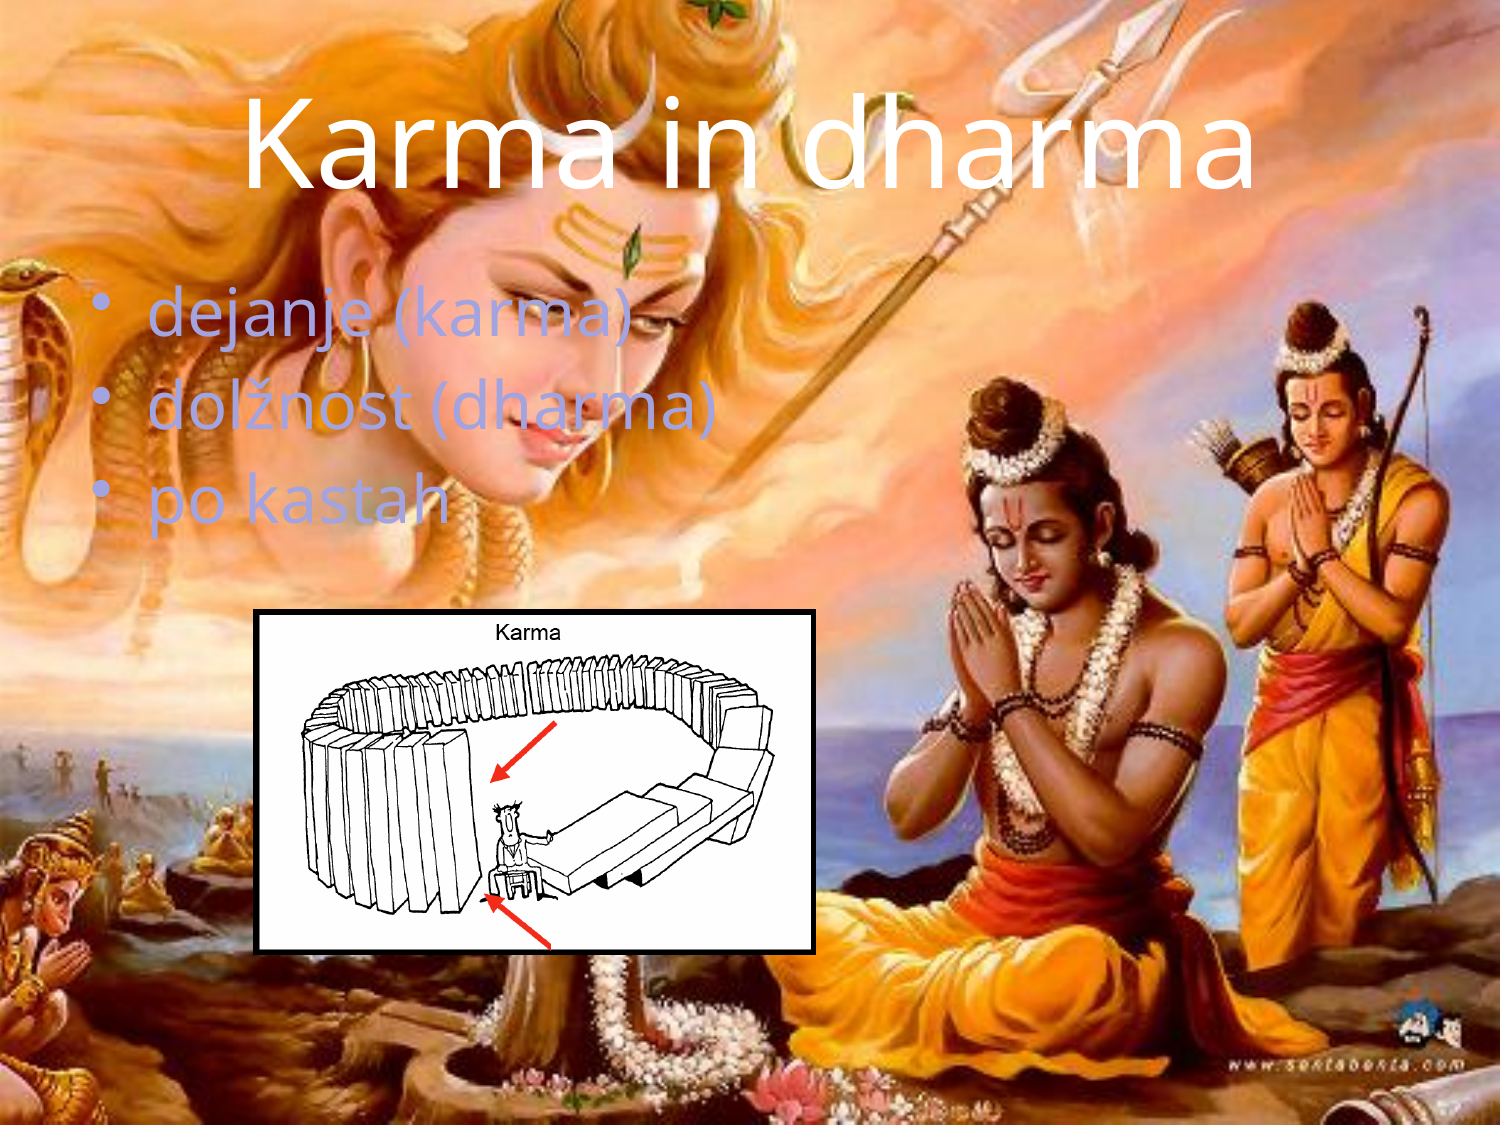

# Karma in dharma
dejanje (karma)
dolžnost (dharma)
po kastah